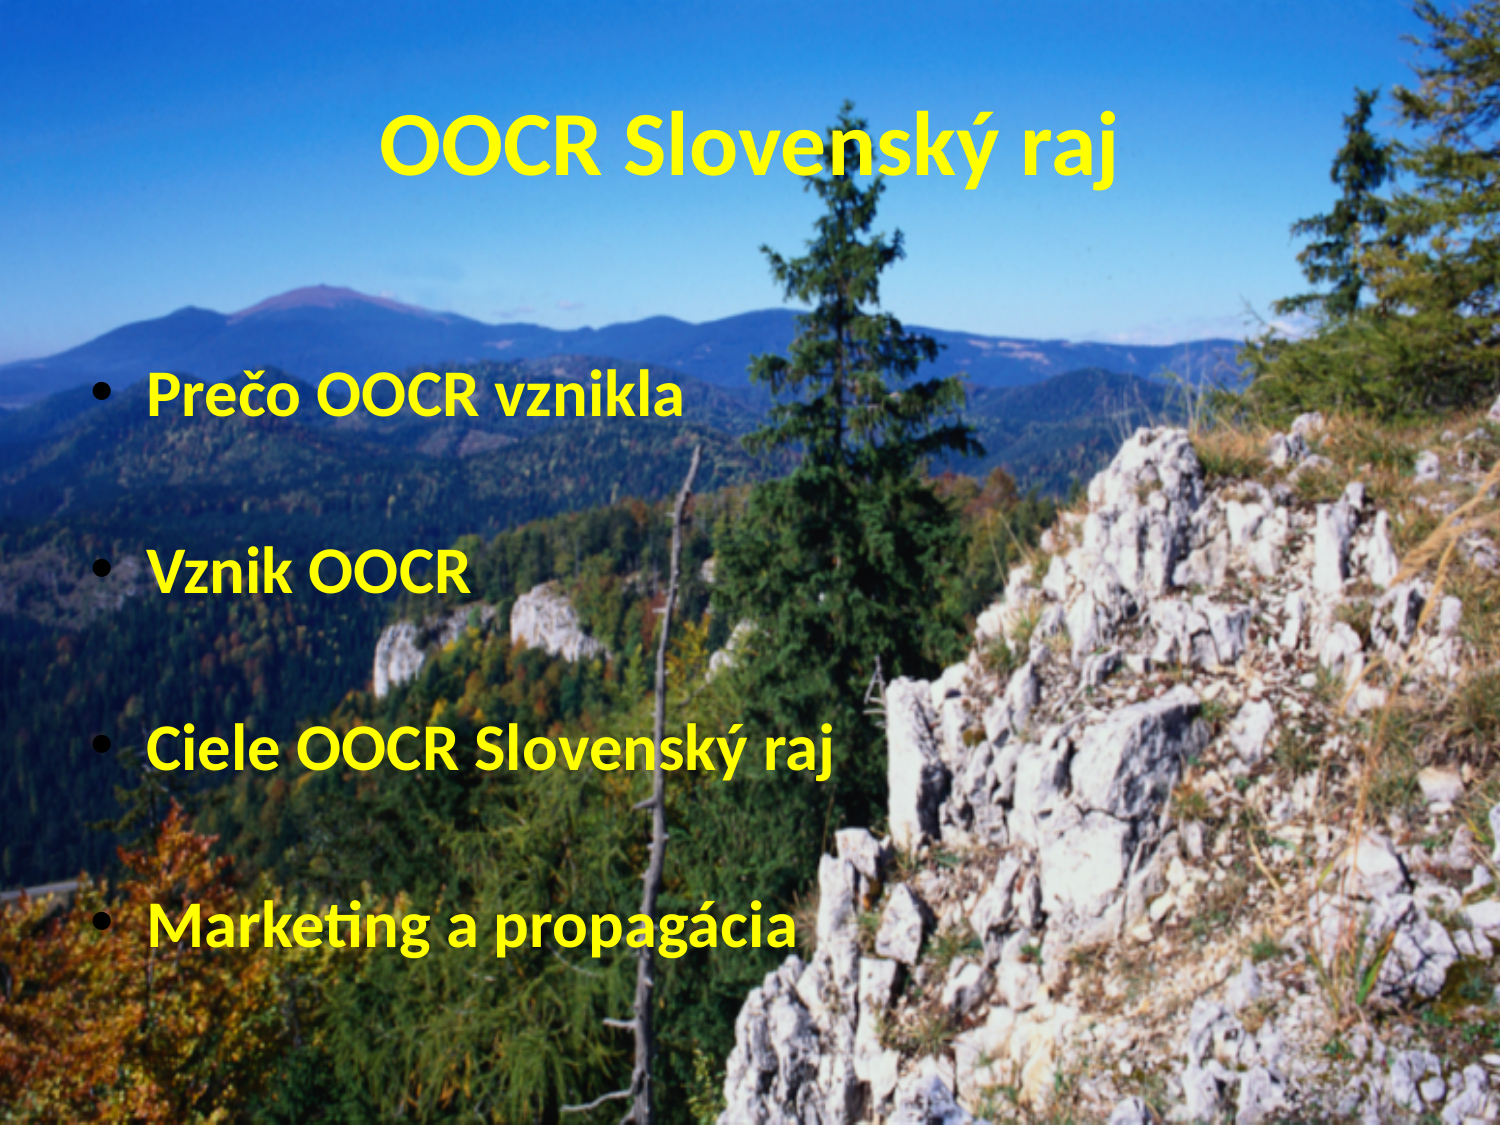

# OOCR Slovenský raj
Prečo OOCR vznikla
Vznik OOCR
Ciele OOCR Slovenský raj
Marketing a propagácia